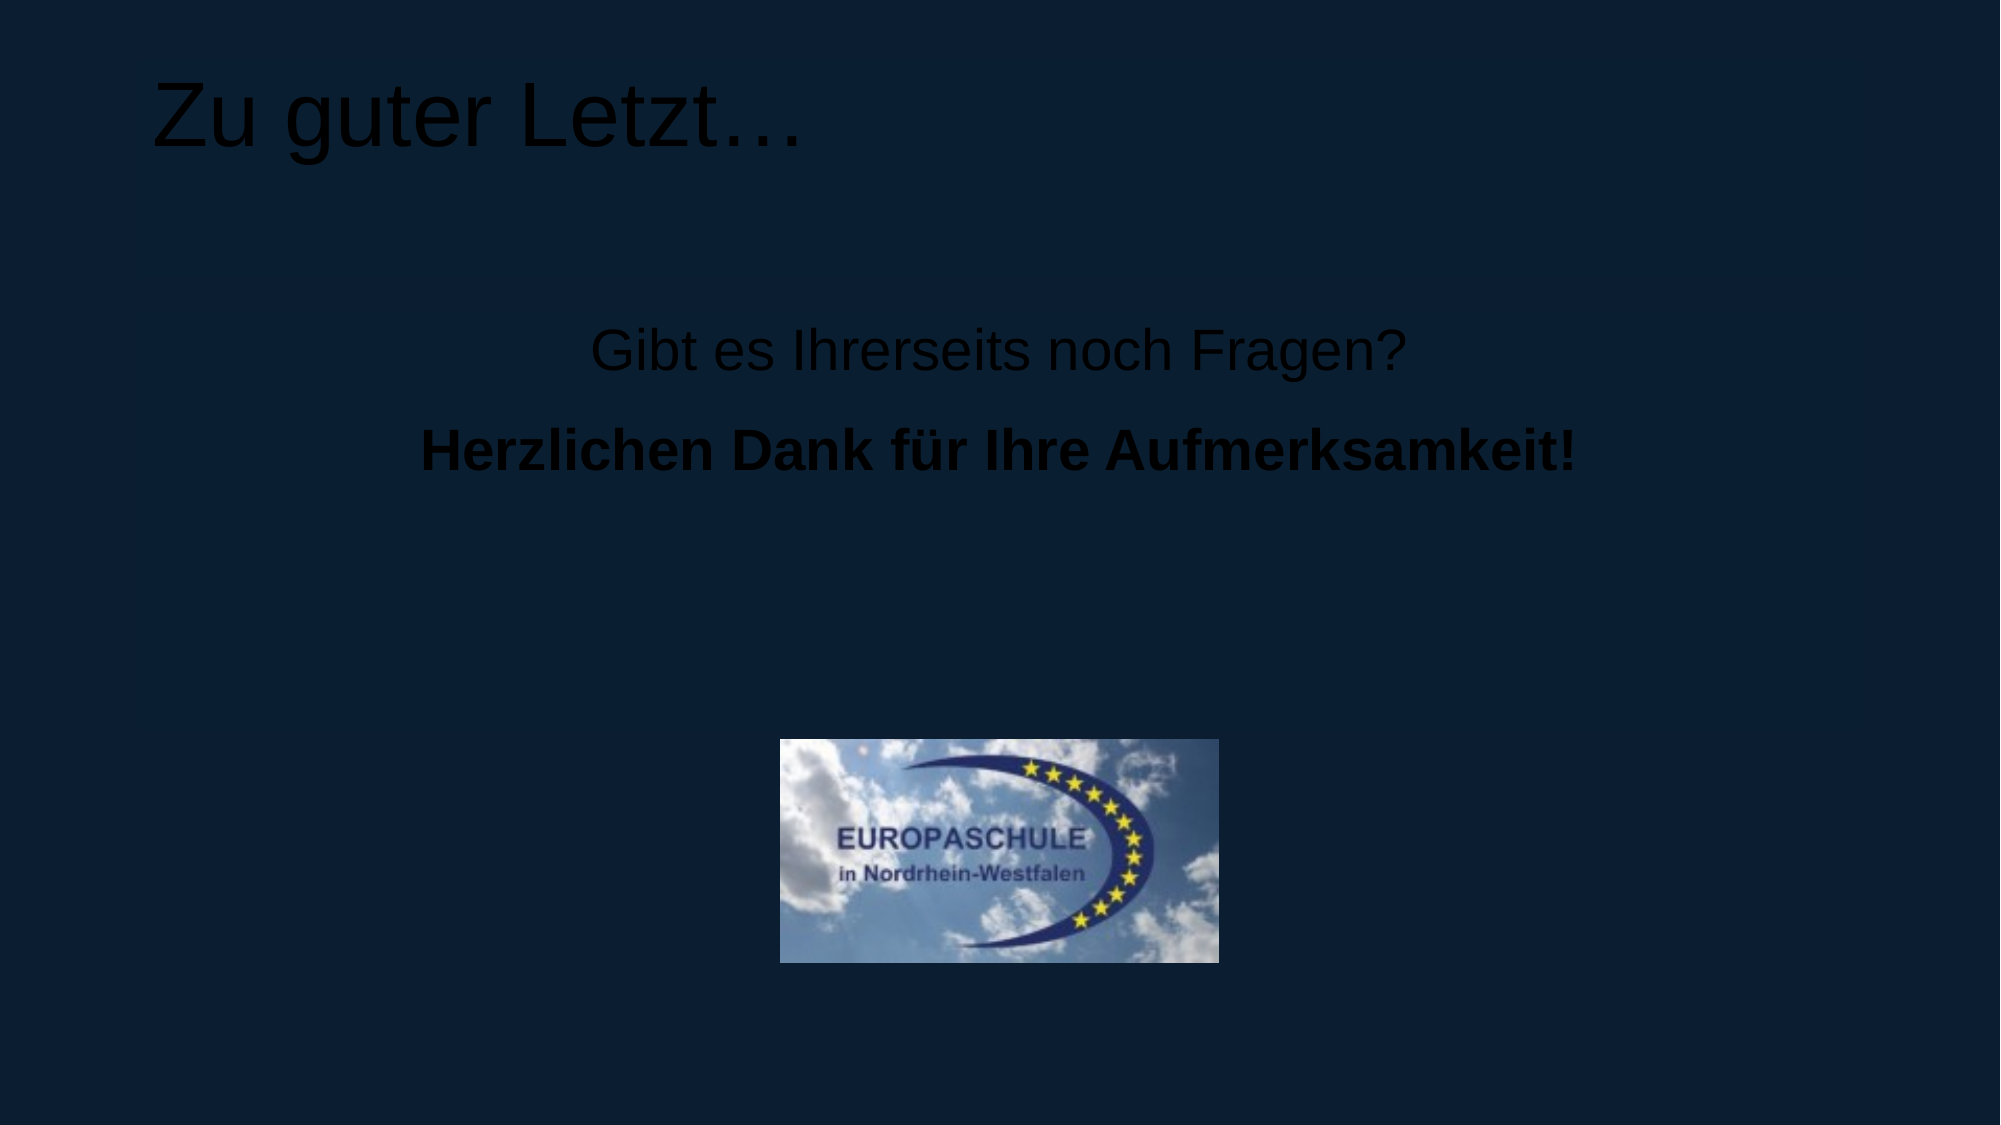

# Zu guter Letzt…
Gibt es Ihrerseits noch Fragen?
Herzlichen Dank für Ihre Aufmerksamkeit!